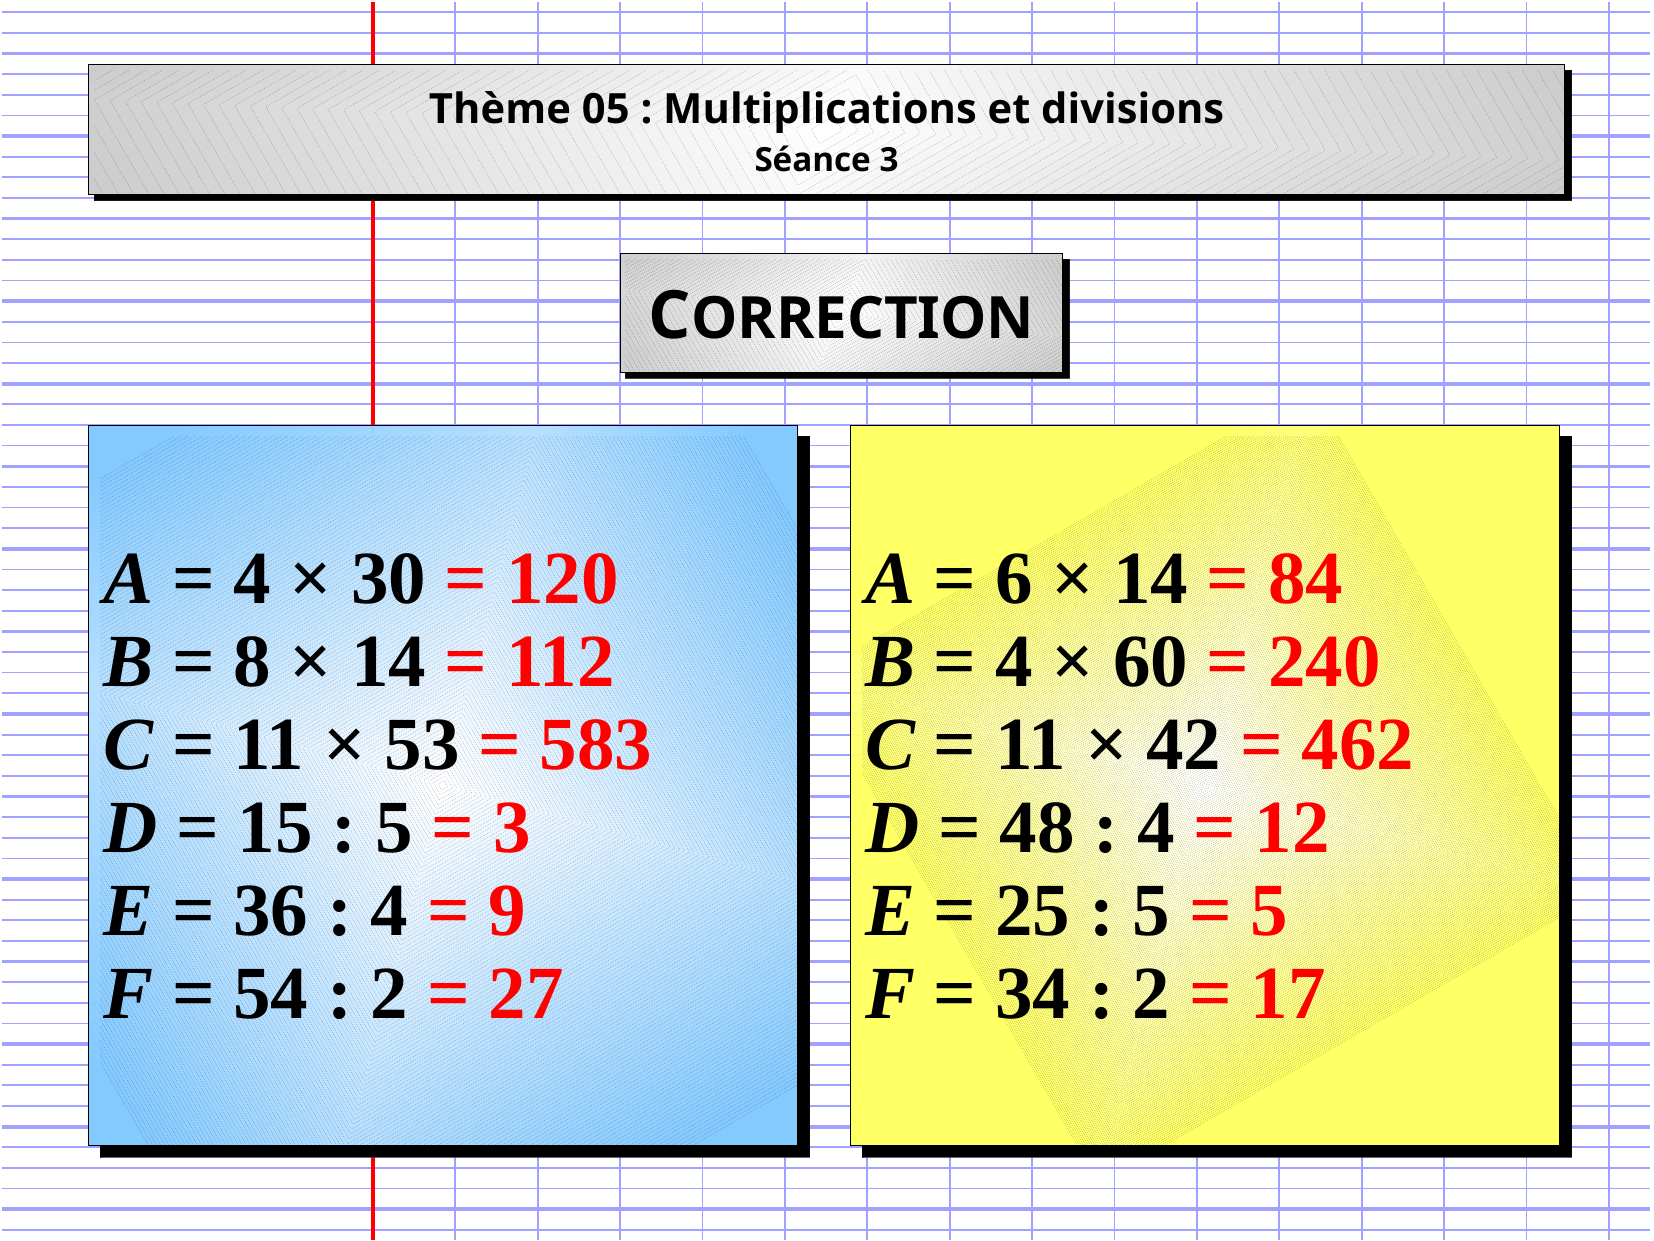

Thème XX : Xxxxxxxxxxxxxxxxxxxxxxxxxxxxxx
Séance x
Thème 05 : Fractions décimales
Séance 1
Thème 05 : Multiplications et divisions
Séance 1
Thème 05 : Multiplications et divisions
Séance 1
Thème 05 : Multiplications et divisions
Séance 2
Thème 05 : Multiplications et divisions
Séance 3
CORRECTION
A = 4 × 30 = 120
B = 8 × 14 = 112
C = 11 × 53 = 583
D = 15 : 5 = 3
E = 36 : 4 = 9
F = 54 : 2 = 27
A = 6 × 14 = 84
B = 4 × 60 = 240
C = 11 × 42 = 462
D = 48 : 4 = 12
E = 25 : 5 = 5
F = 34 : 2 = 17